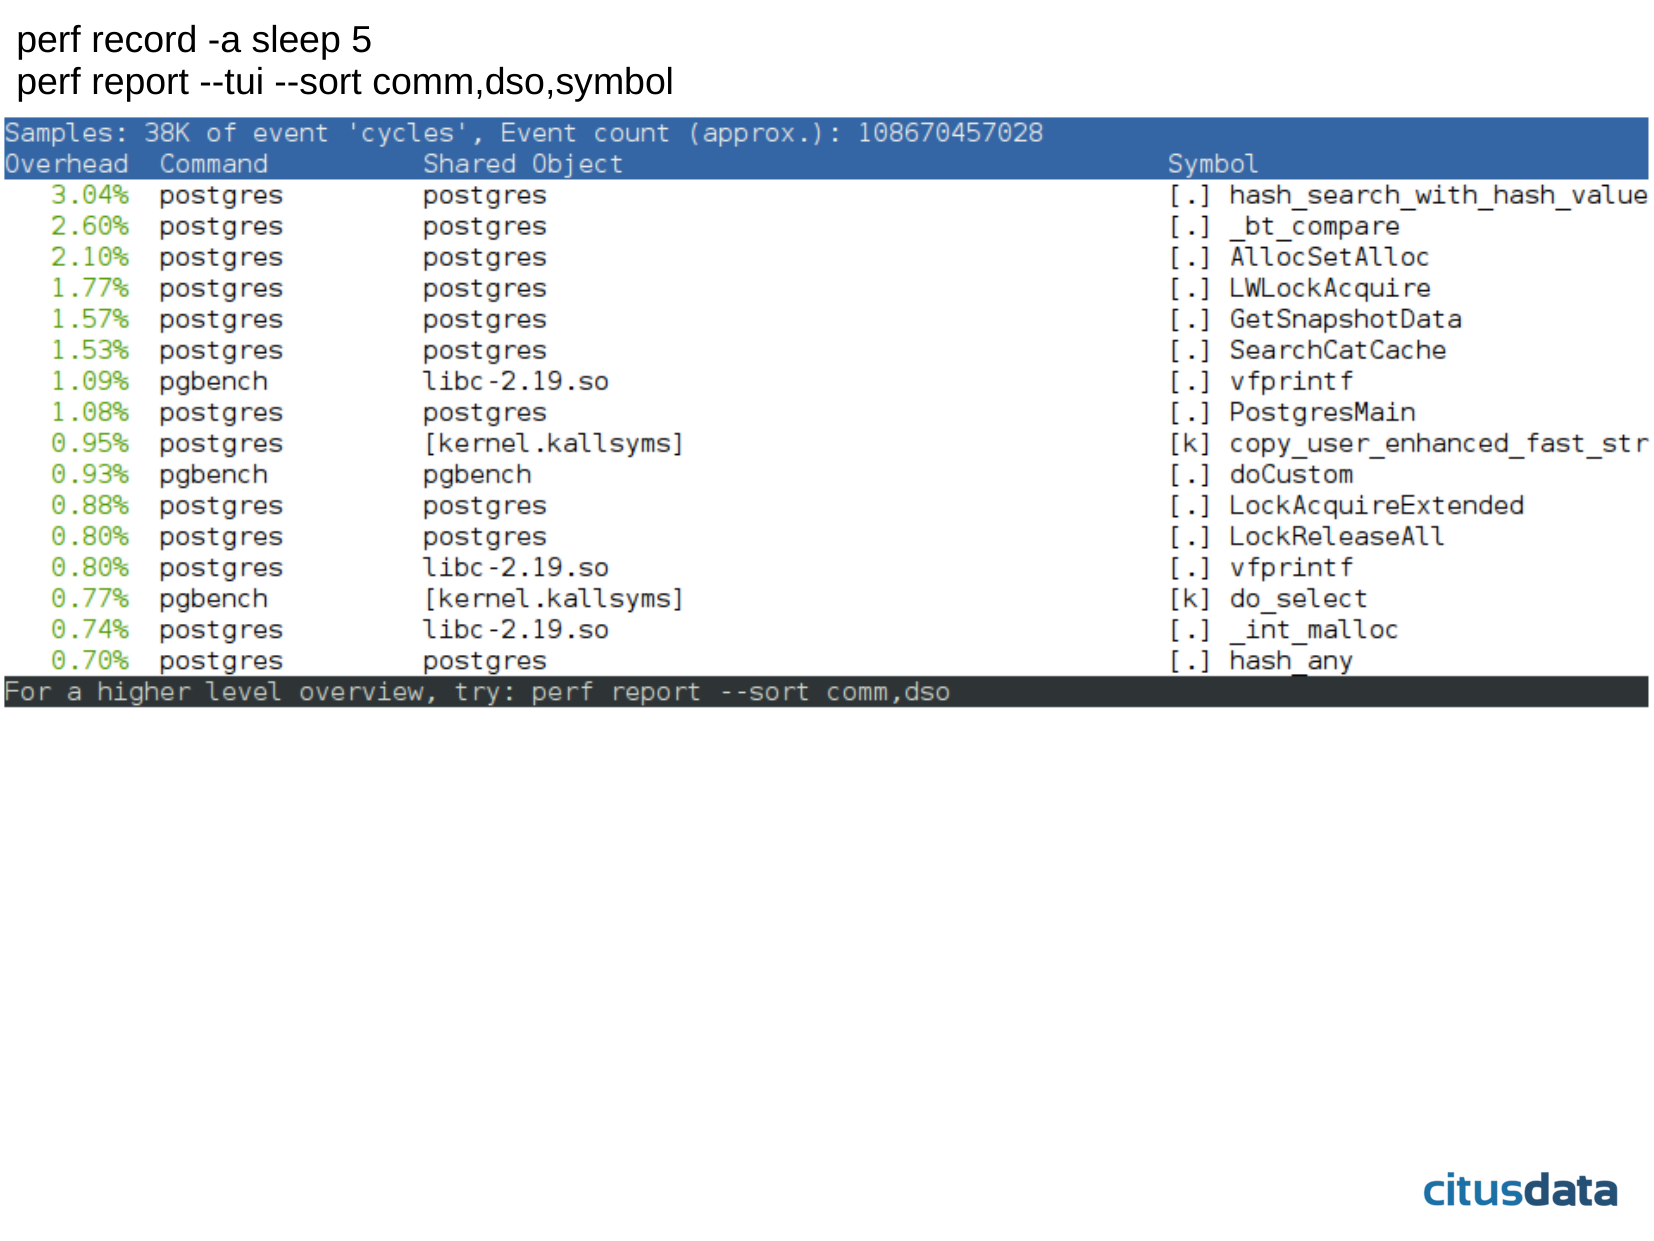

perf record -a sleep 5
perf report --tui --sort comm,dso,symbol